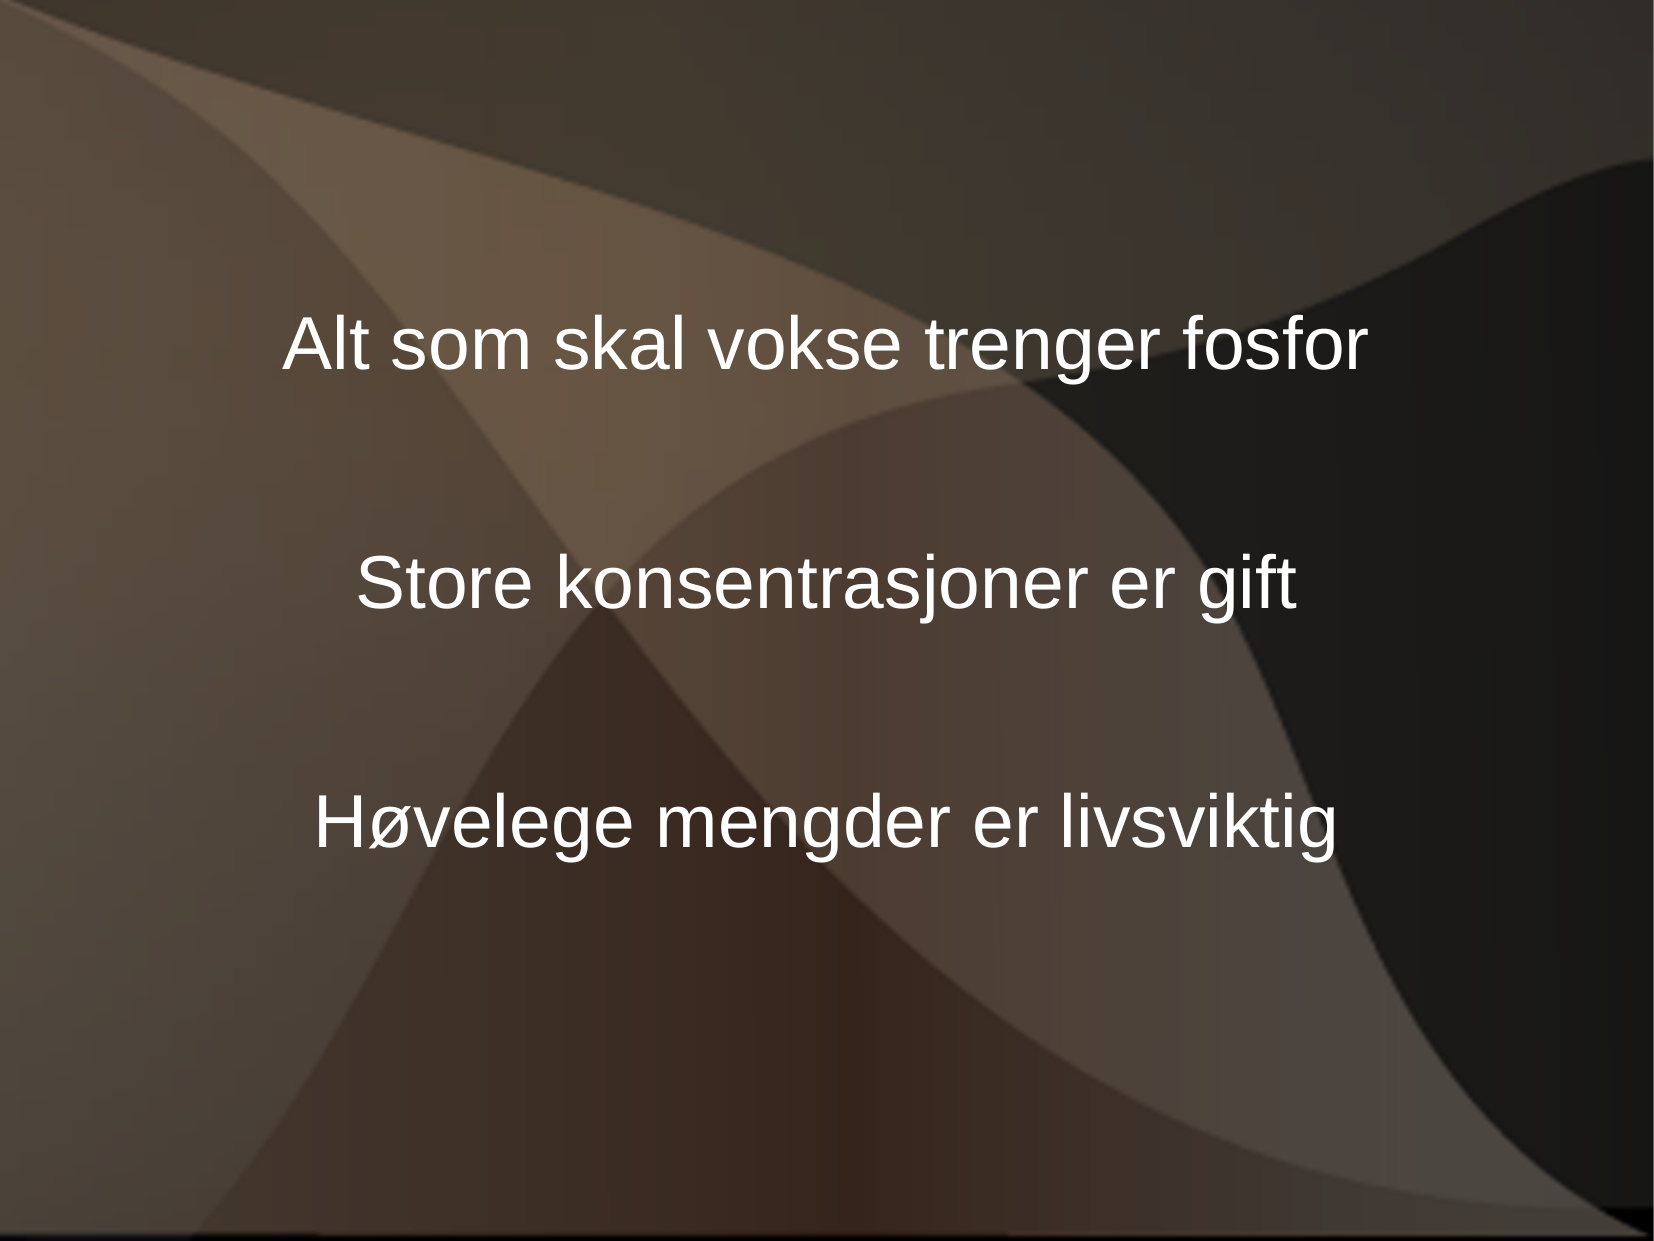

# Alt som skal vokse trenger fosfor
Store konsentrasjoner er gift
Høvelege mengder er livsviktig